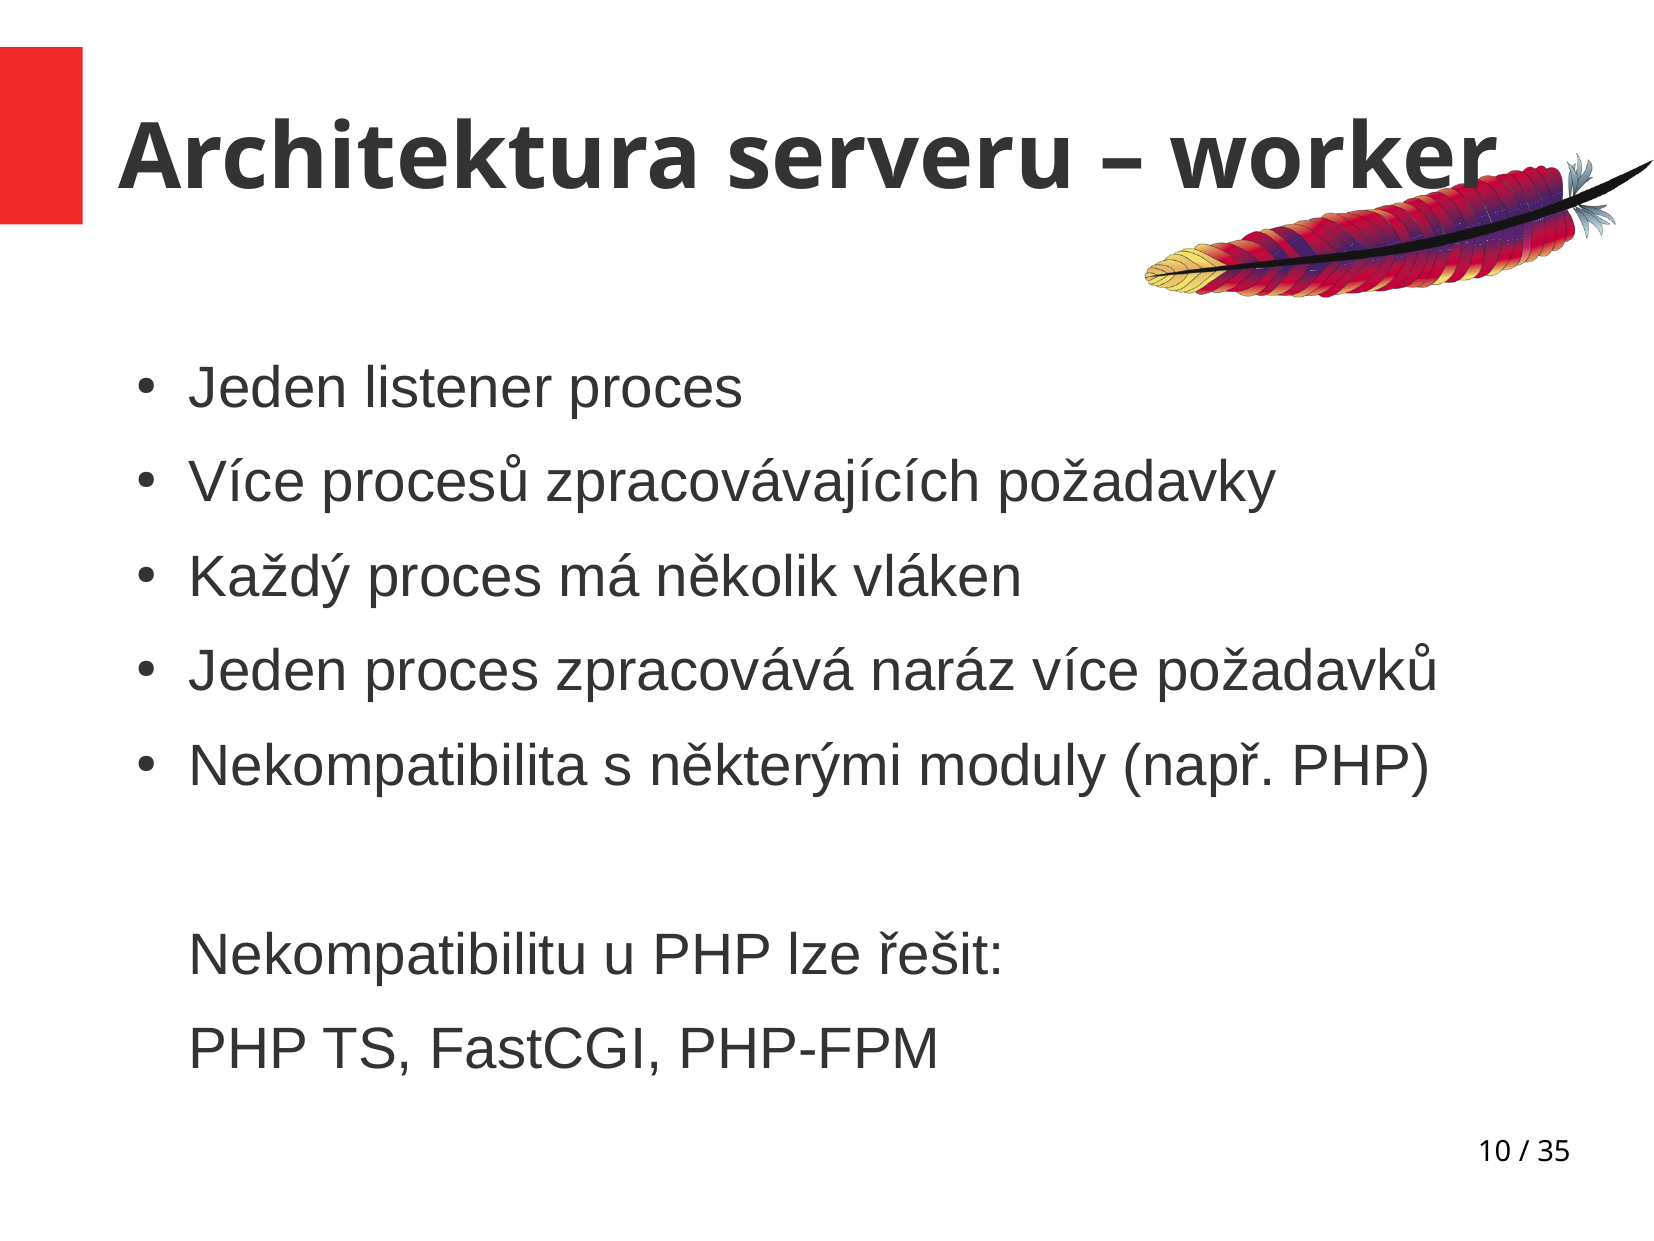

# Architektura serveru – worker
Jeden listener proces
Více procesů zpracovávajících požadavky
Každý proces má několik vláken
Jeden proces zpracovává naráz více požadavků
Nekompatibilita s některými moduly (např. PHP)
Nekompatibilitu u PHP lze řešit:
PHP TS, FastCGI, PHP-FPM
10